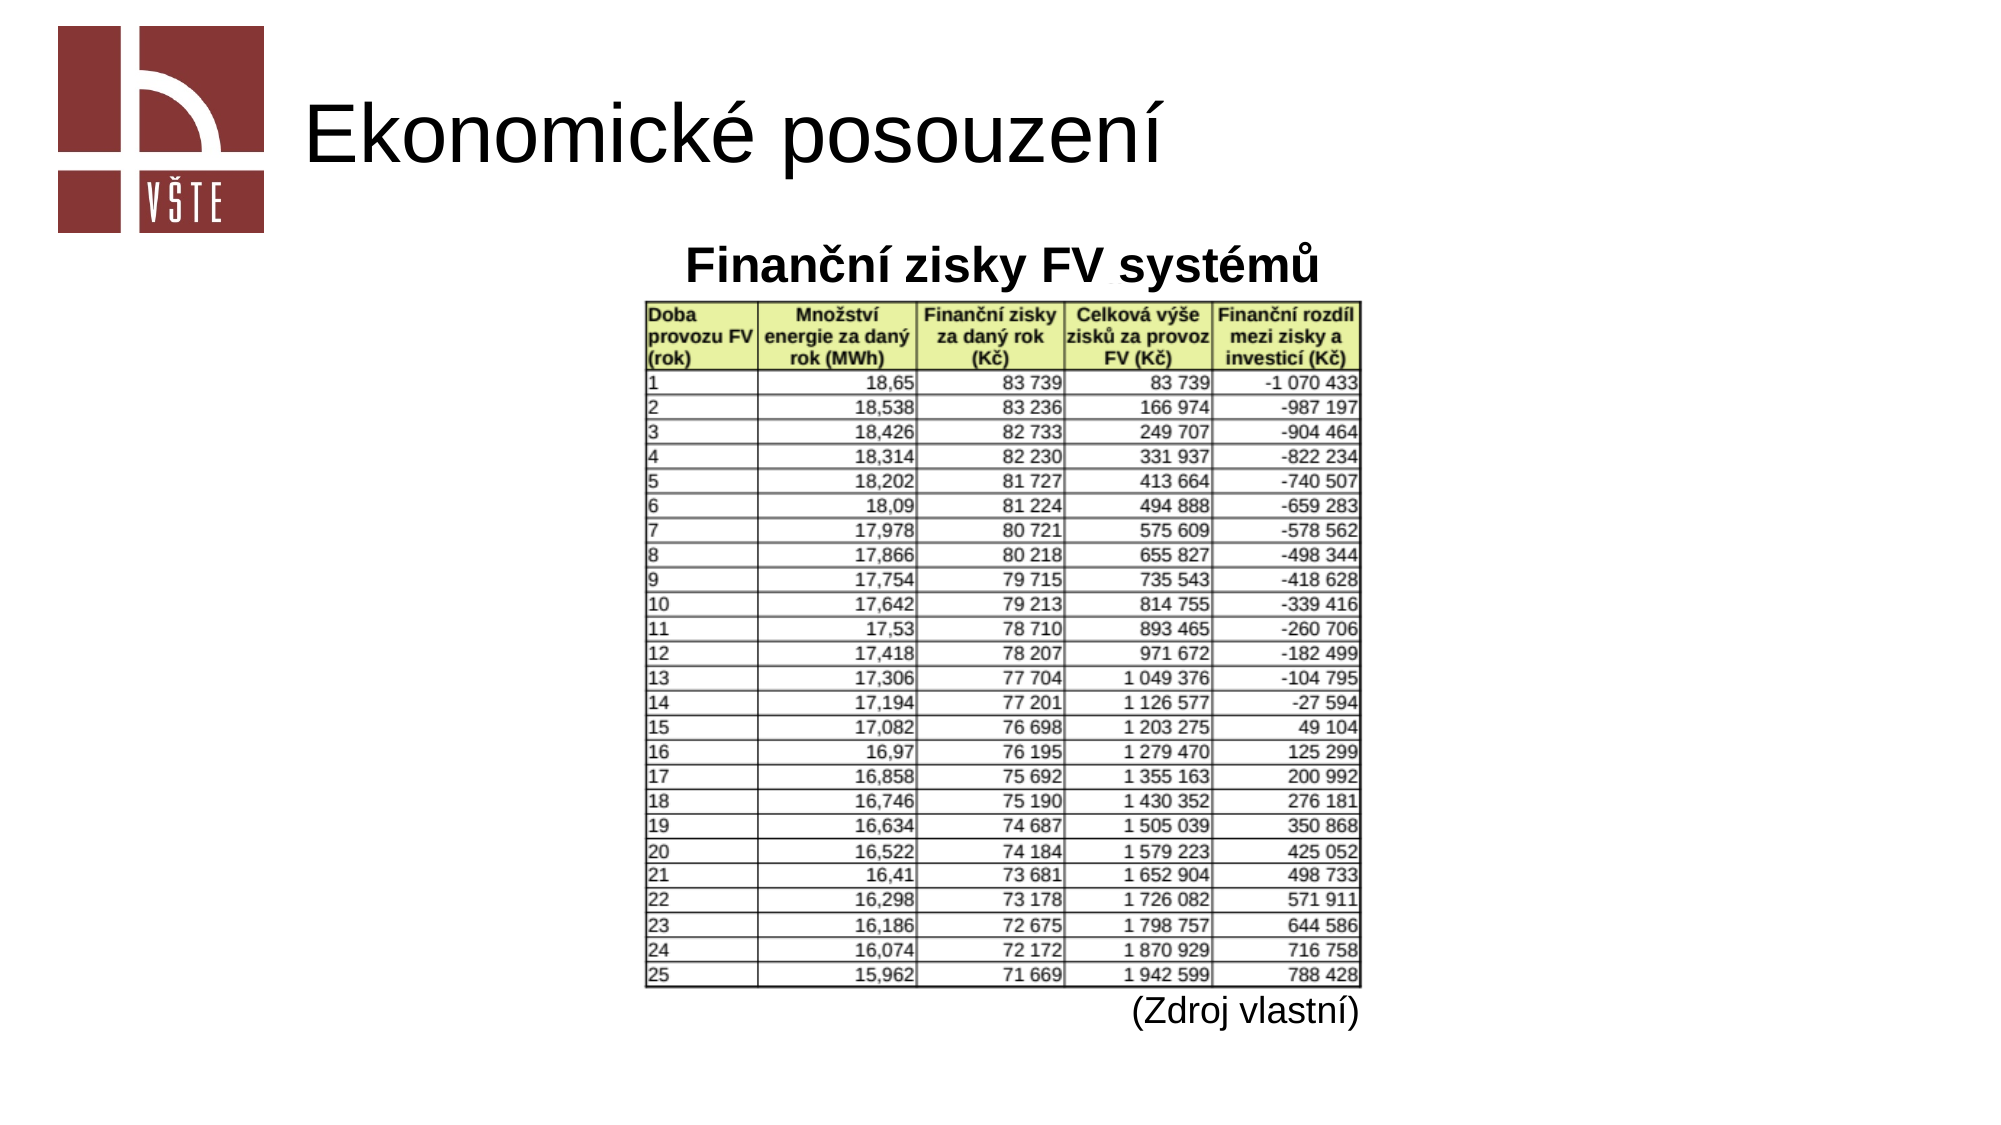

Ekonomické posouzení
Finanční zisky FV systémů
(Zdroj vlastní)